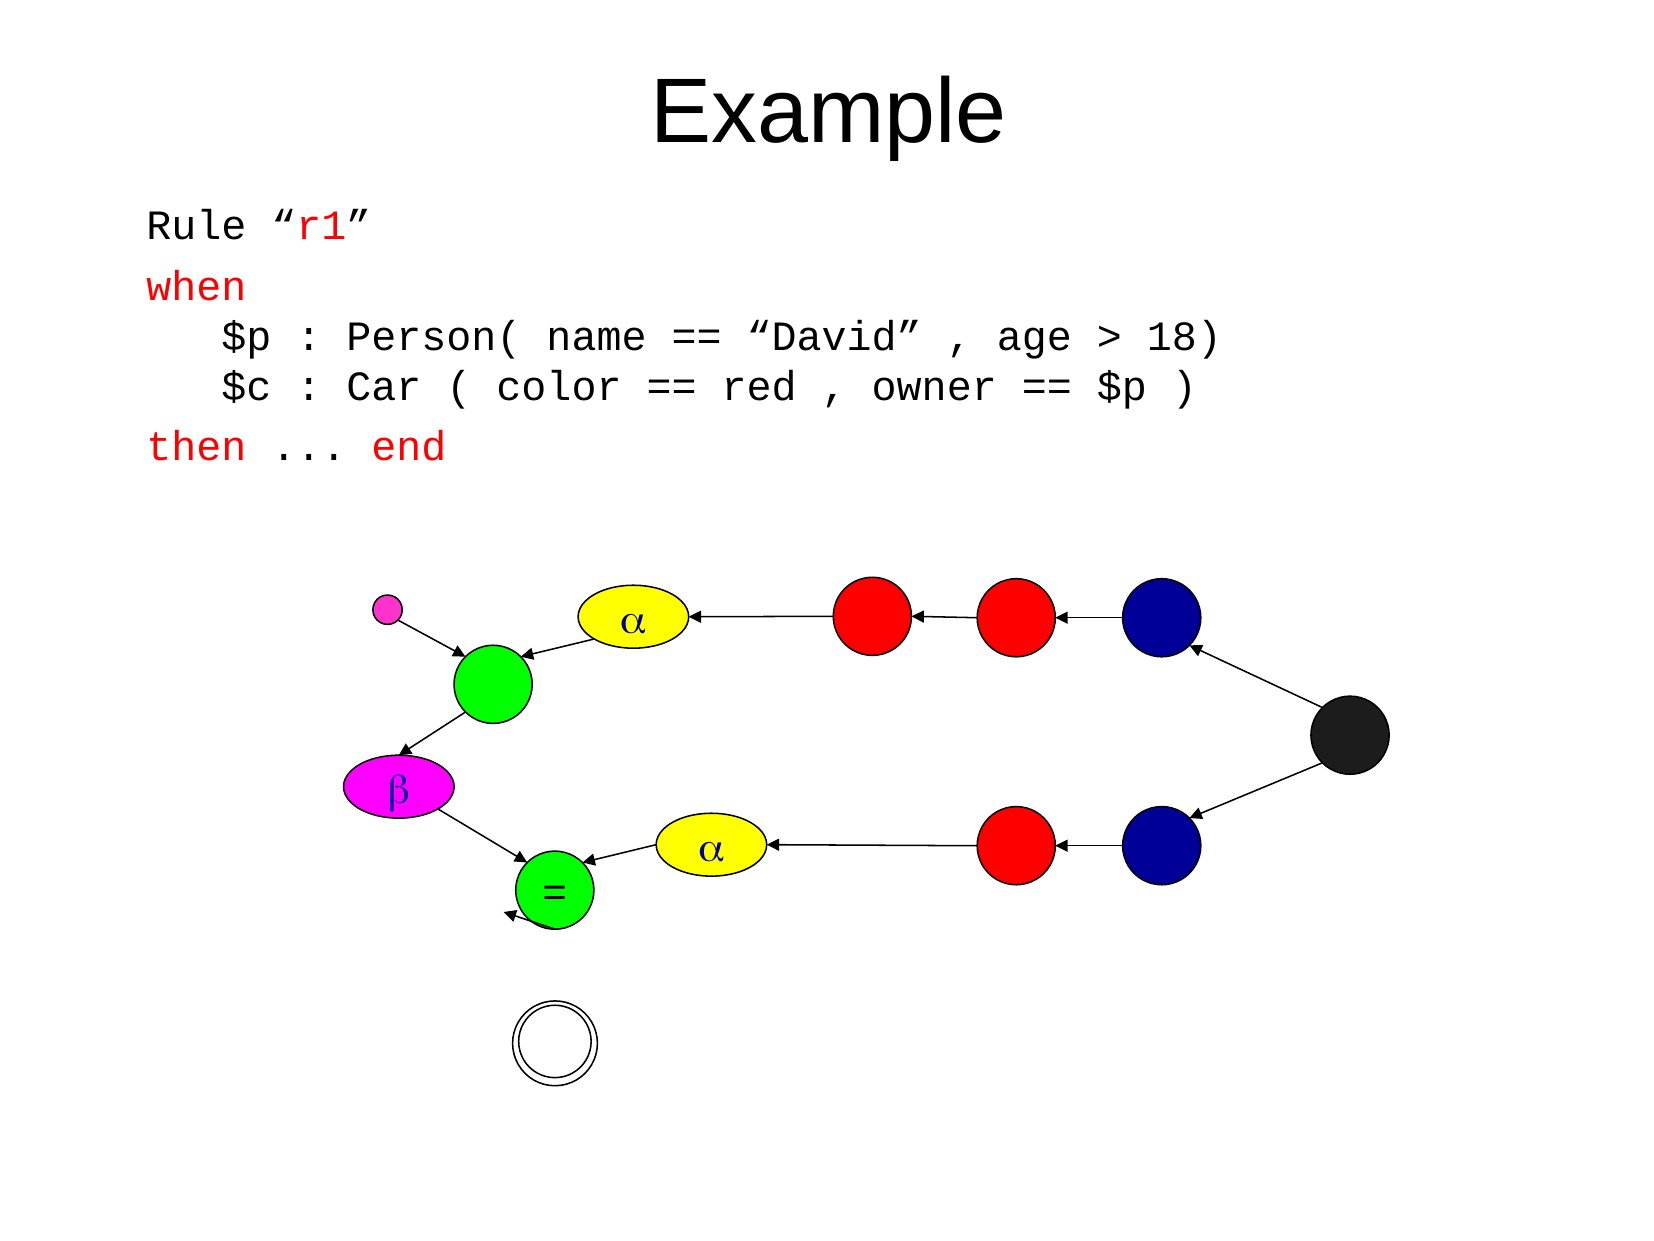

# Example
Rule “r1”
when
$p : Person( name == “David” , age > 18)
$c : Car ( color == red , owner == $p )‏
then ... end



=